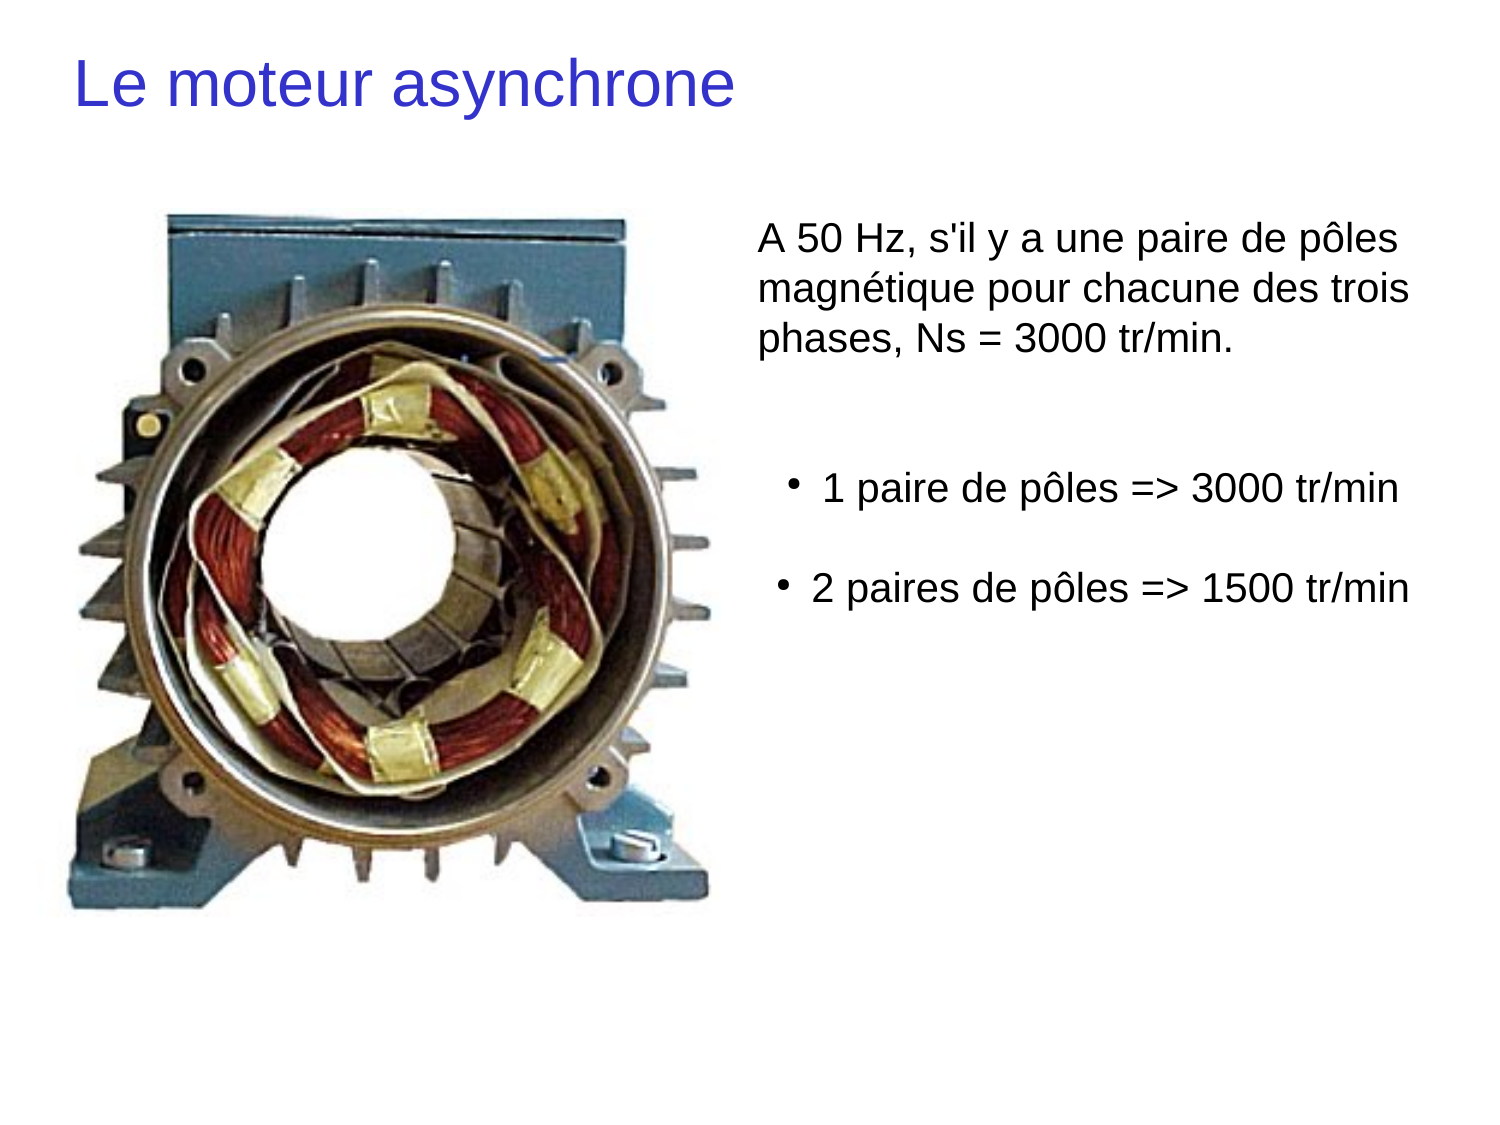

Le moteur asynchrone
A 50 Hz, s'il y a une paire de pôles magnétique pour chacune des trois phases, Ns = 3000 tr/min.
1 paire de pôles => 3000 tr/min
2 paires de pôles => 1500 tr/min